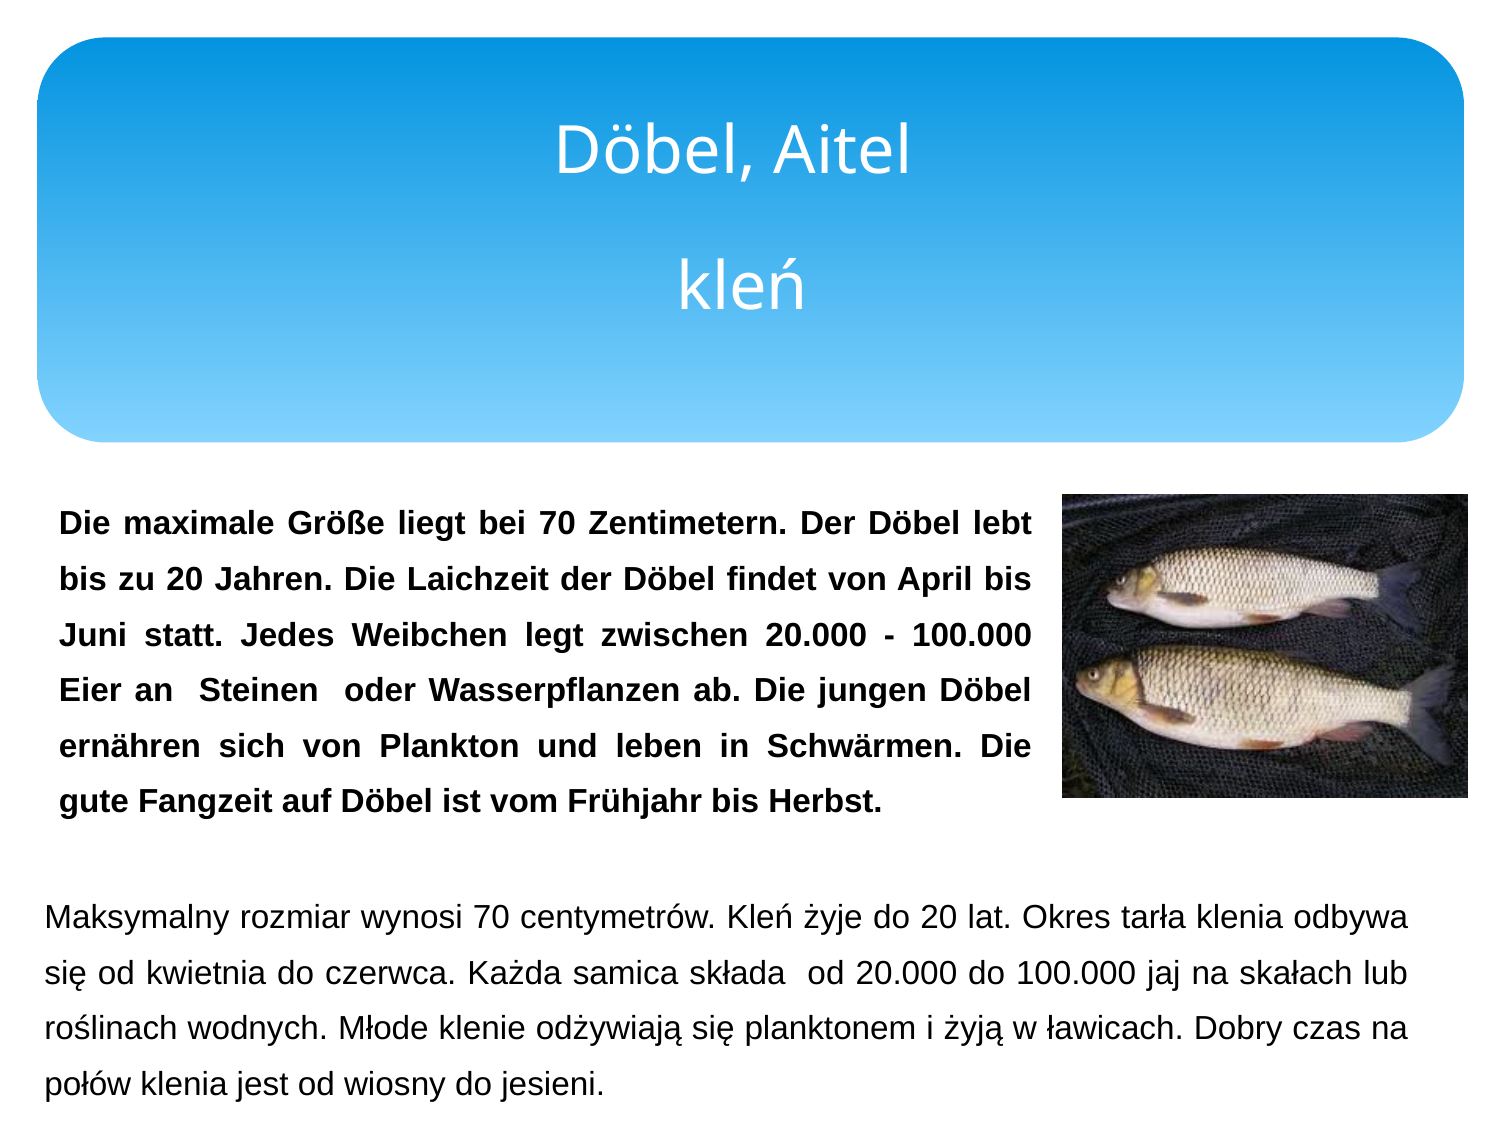

# Döbel, Aitel kleń
Die maximale Größe liegt bei 70 Zentimetern. Der Döbel lebt bis zu 20 Jahren. Die Laichzeit der Döbel findet von April bis Juni statt. Jedes Weibchen legt zwischen 20.000 - 100.000 Eier an Steinen oder Wasserpflanzen ab. Die jungen Döbel ernähren sich von Plankton und leben in Schwärmen. Die gute Fangzeit auf Döbel ist vom Frühjahr bis Herbst.
Maksymalny rozmiar wynosi 70 centymetrów. Kleń żyje do 20 lat. Okres tarła klenia odbywa się od kwietnia do czerwca. Każda samica składa od 20.000 do 100.000 jaj na skałach lub roślinach wodnych. Młode klenie odżywiają się planktonem i żyją w ławicach. Dobry czas na połów klenia jest od wiosny do jesieni.